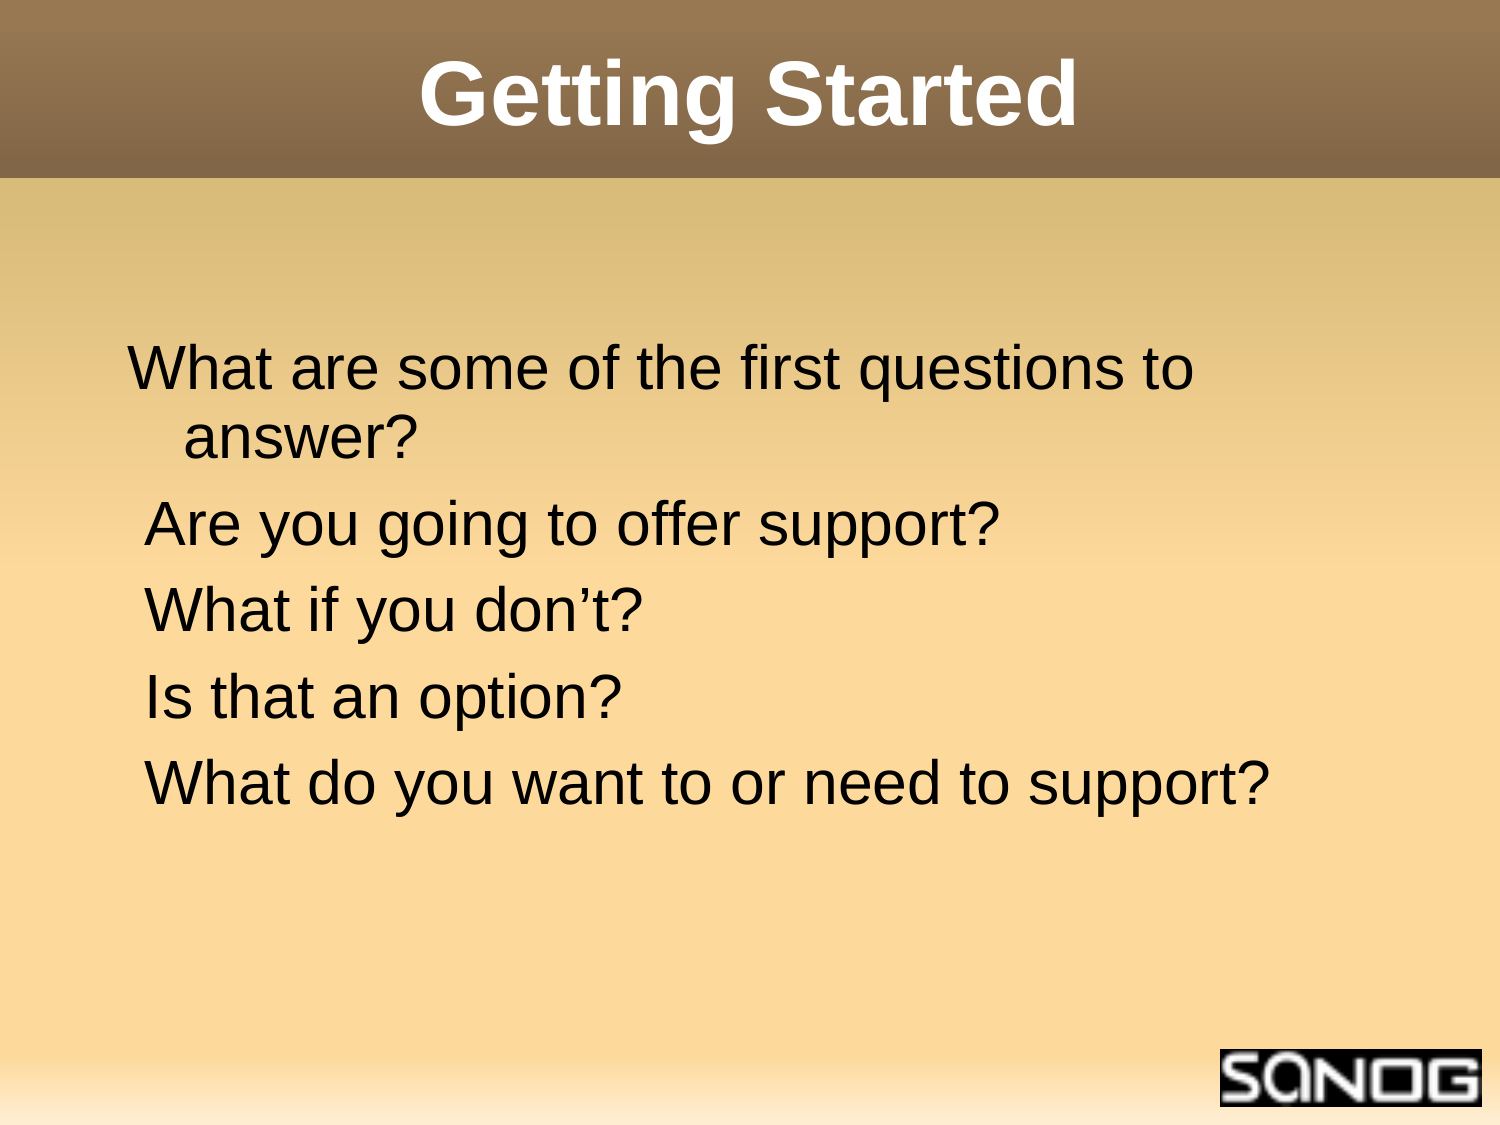

# Getting Started
What are some of the first questions to answer?
Are you going to offer support?
What if you don’t?
Is that an option?
What do you want to or need to support?